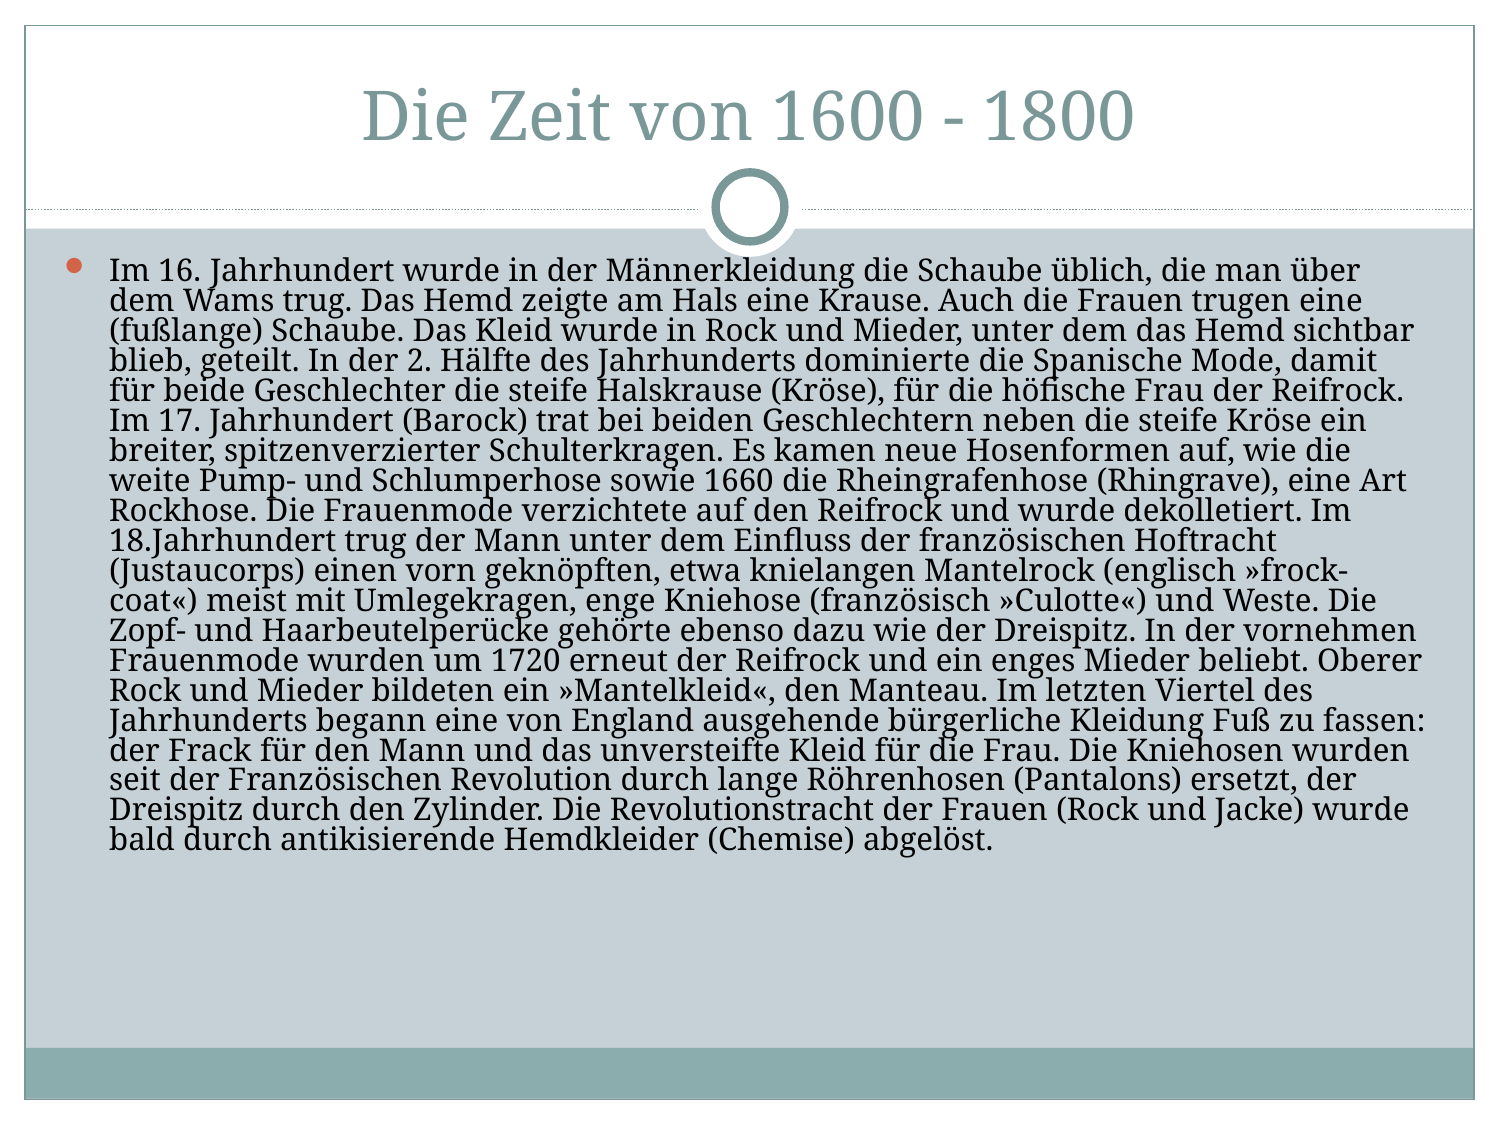

# Die Zeit von 1600 - 1800
Im 16. Jahrhundert wurde in der Männerkleidung die Schaube üblich, die man über dem Wams trug. Das Hemd zeigte am Hals eine Krause. Auch die Frauen trugen eine (fußlange) Schaube. Das Kleid wurde in Rock und Mieder, unter dem das Hemd sichtbar blieb, geteilt. In der 2. Hälfte des Jahrhunderts dominierte die Spanische Mode, damit für beide Geschlechter die steife Halskrause (Kröse), für die höfische Frau der Reifrock. Im 17. Jahrhundert (Barock) trat bei beiden Geschlechtern neben die steife Kröse ein breiter, spitzenverzierter Schulterkragen. Es kamen neue Hosenformen auf, wie die weite Pump- und Schlumperhose sowie 1660 die Rheingrafenhose (Rhingrave), eine Art Rockhose. Die Frauenmode verzichtete auf den Reifrock und wurde dekolletiert. Im 18.Jahrhundert trug der Mann unter dem Einfluss der französischen Hoftracht (Justaucorps) einen vorn geknöpften, etwa knielangen Mantelrock (englisch »frock-coat«) meist mit Umlegekragen, enge Kniehose (französisch »Culotte«) und Weste. Die Zopf- und Haarbeutelperücke gehörte ebenso dazu wie der Dreispitz. In der vornehmen Frauenmode wurden um 1720 erneut der Reifrock und ein enges Mieder beliebt. Oberer Rock und Mieder bildeten ein »Mantelkleid«, den Manteau. Im letzten Viertel des Jahrhunderts begann eine von England ausgehende bürgerliche Kleidung Fuß zu fassen: der Frack für den Mann und das unversteifte Kleid für die Frau. Die Kniehosen wurden seit der Französischen Revolution durch lange Röhrenhosen (Pantalons) ersetzt, der Dreispitz durch den Zylinder. Die Revolutionstracht der Frauen (Rock und Jacke) wurde bald durch antikisierende Hemdkleider (Chemise) abgelöst.